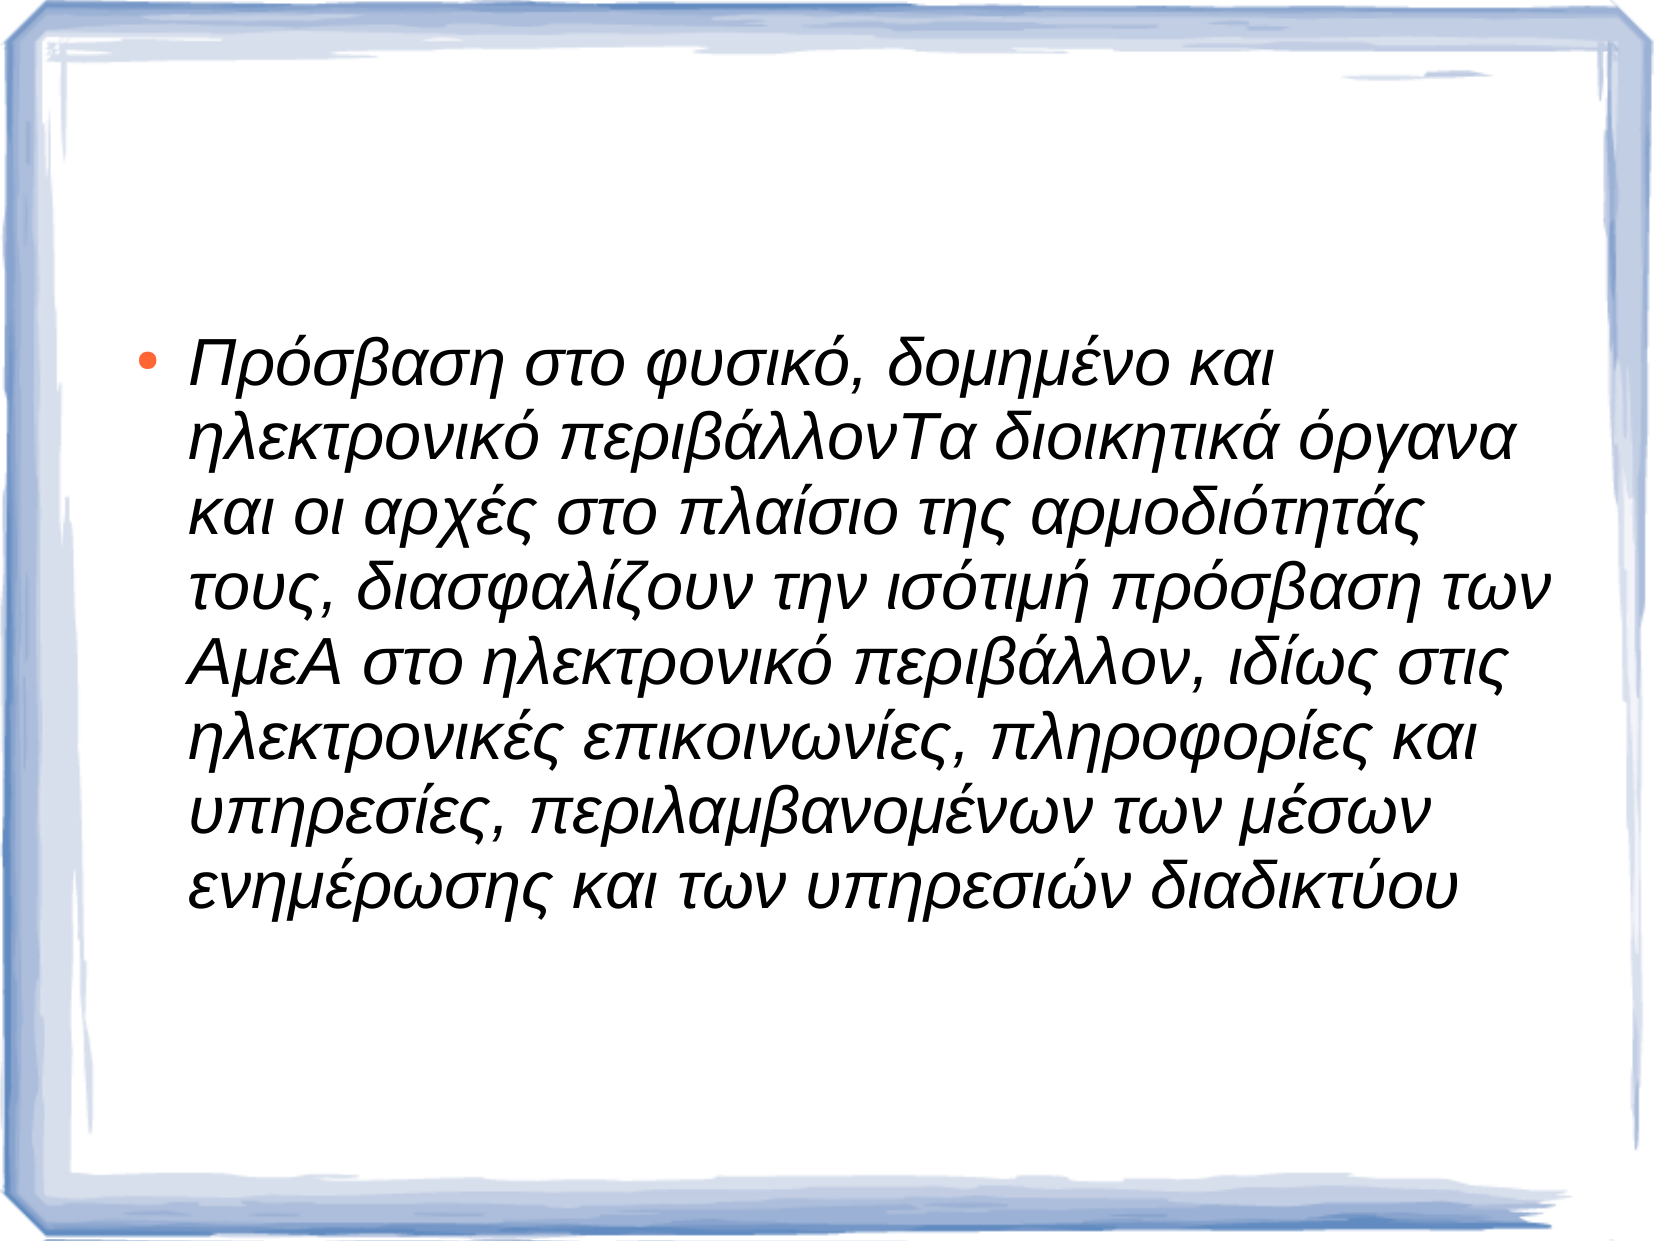

#
Πρόσβαση στο φυσικό, δομημένο και ηλεκτρονικό περιβάλλονΤα διοικητικά όργανα και οι αρχές στο πλαίσιο της αρμοδιότητάς τους, διασφαλίζουν την ισότιμή πρόσβαση των ΑμεΑ στο ηλεκτρονικό περιβάλλον, ιδίως στις ηλεκτρονικές επικοινωνίες, πληροφορίες και υπηρεσίες, περιλαμβανομένων των μέσων ενημέρωσης και των υπηρεσιών διαδικτύου